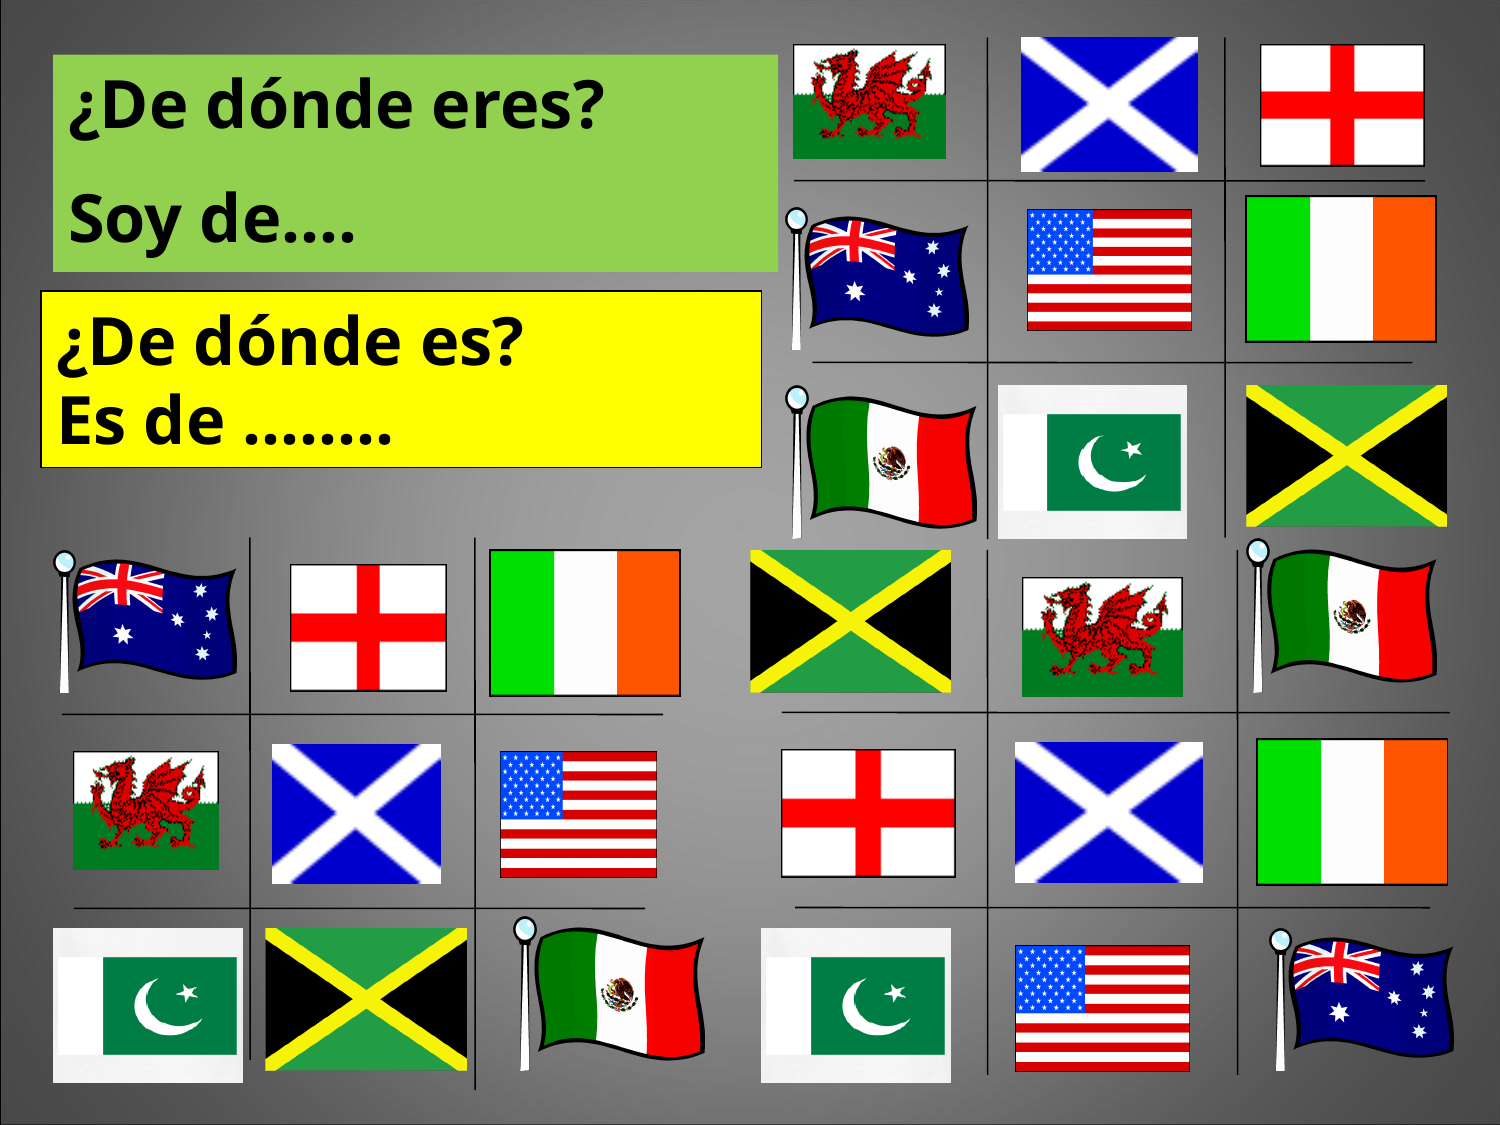

¿De dónde eres?
Soy de….
¿De dónde es?
Es de ........